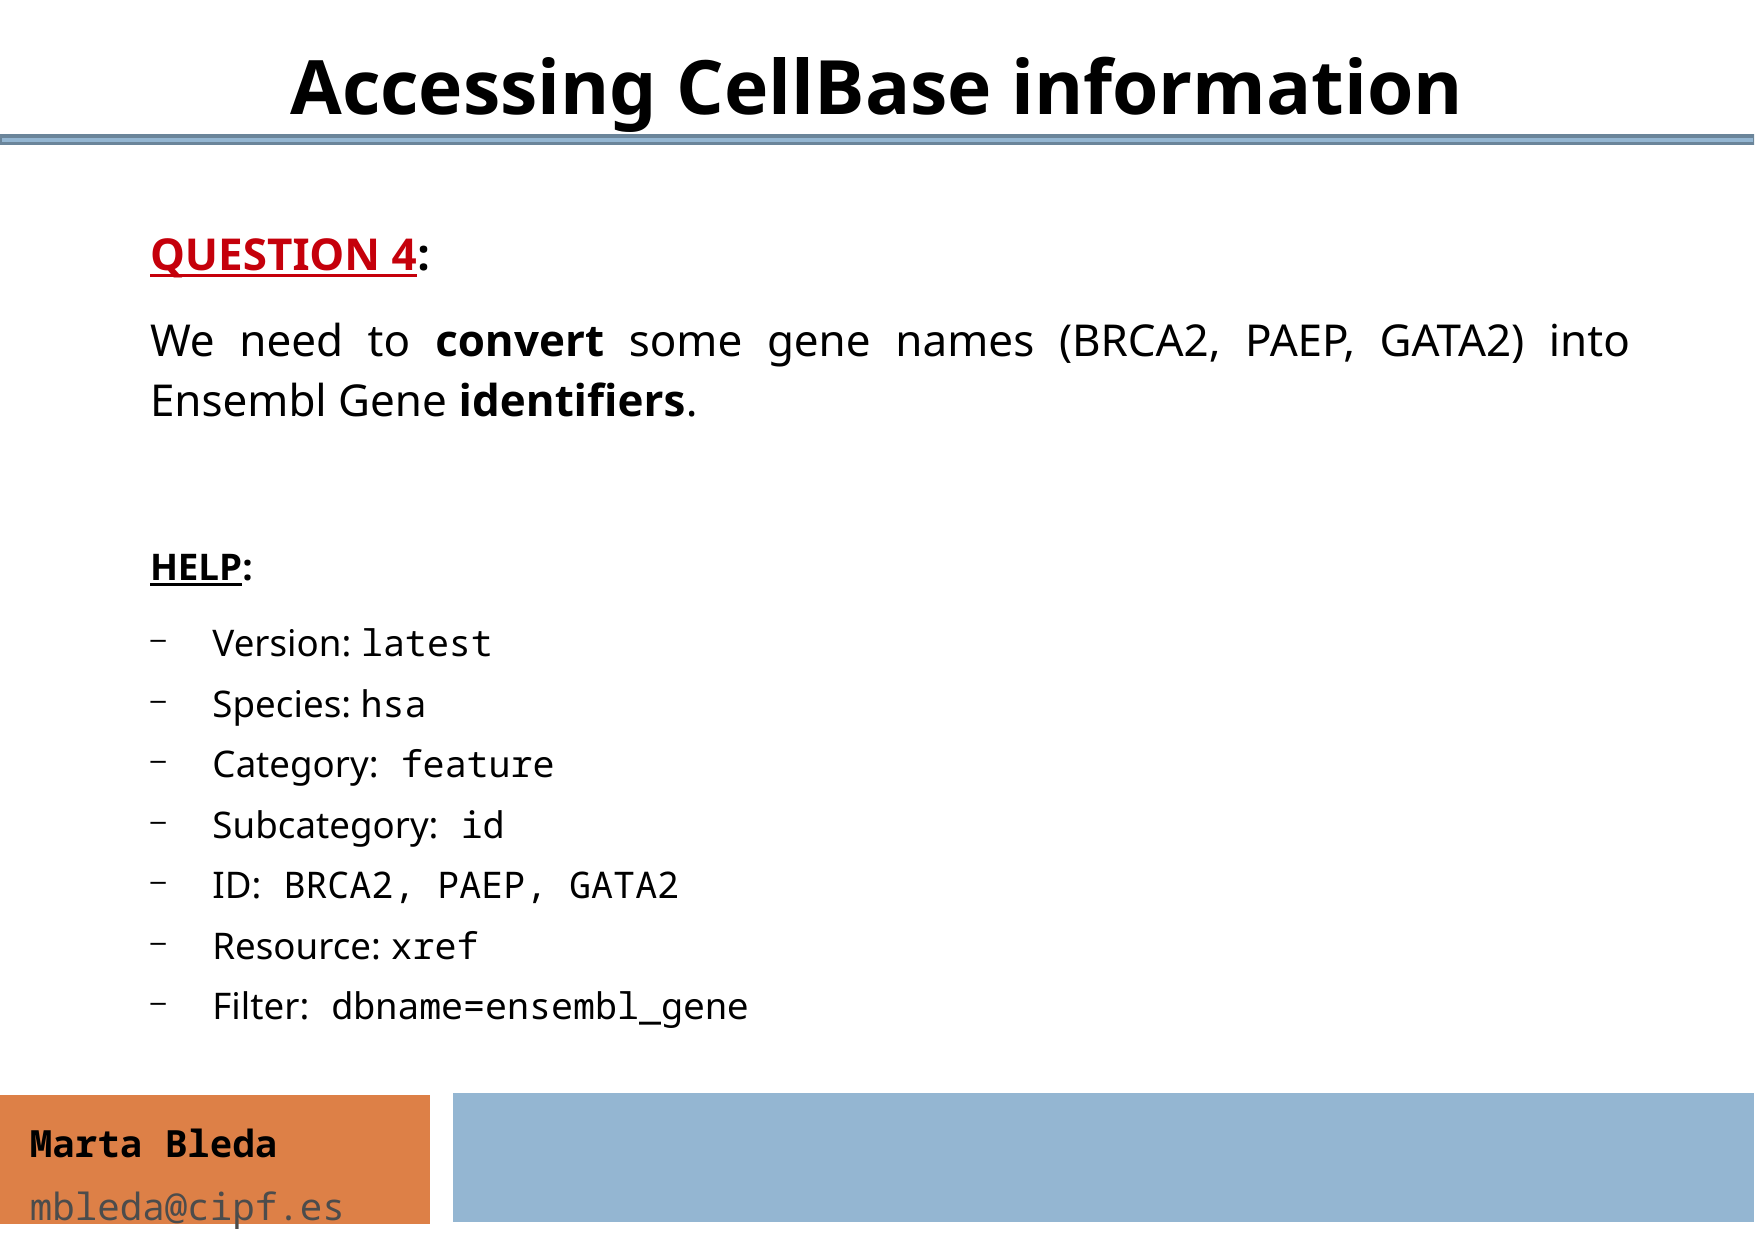

Accessing CellBase information
# QUESTION 4:
We need to convert some gene names (BRCA2, PAEP, GATA2) into Ensembl Gene identifiers.
HELP:
Version: latest
Species: hsa
Category: feature
Subcategory: id
ID: BRCA2, PAEP, GATA2
Resource: xref
Filter: dbname=ensembl_gene
Marta Bleda
mbleda@cipf.es